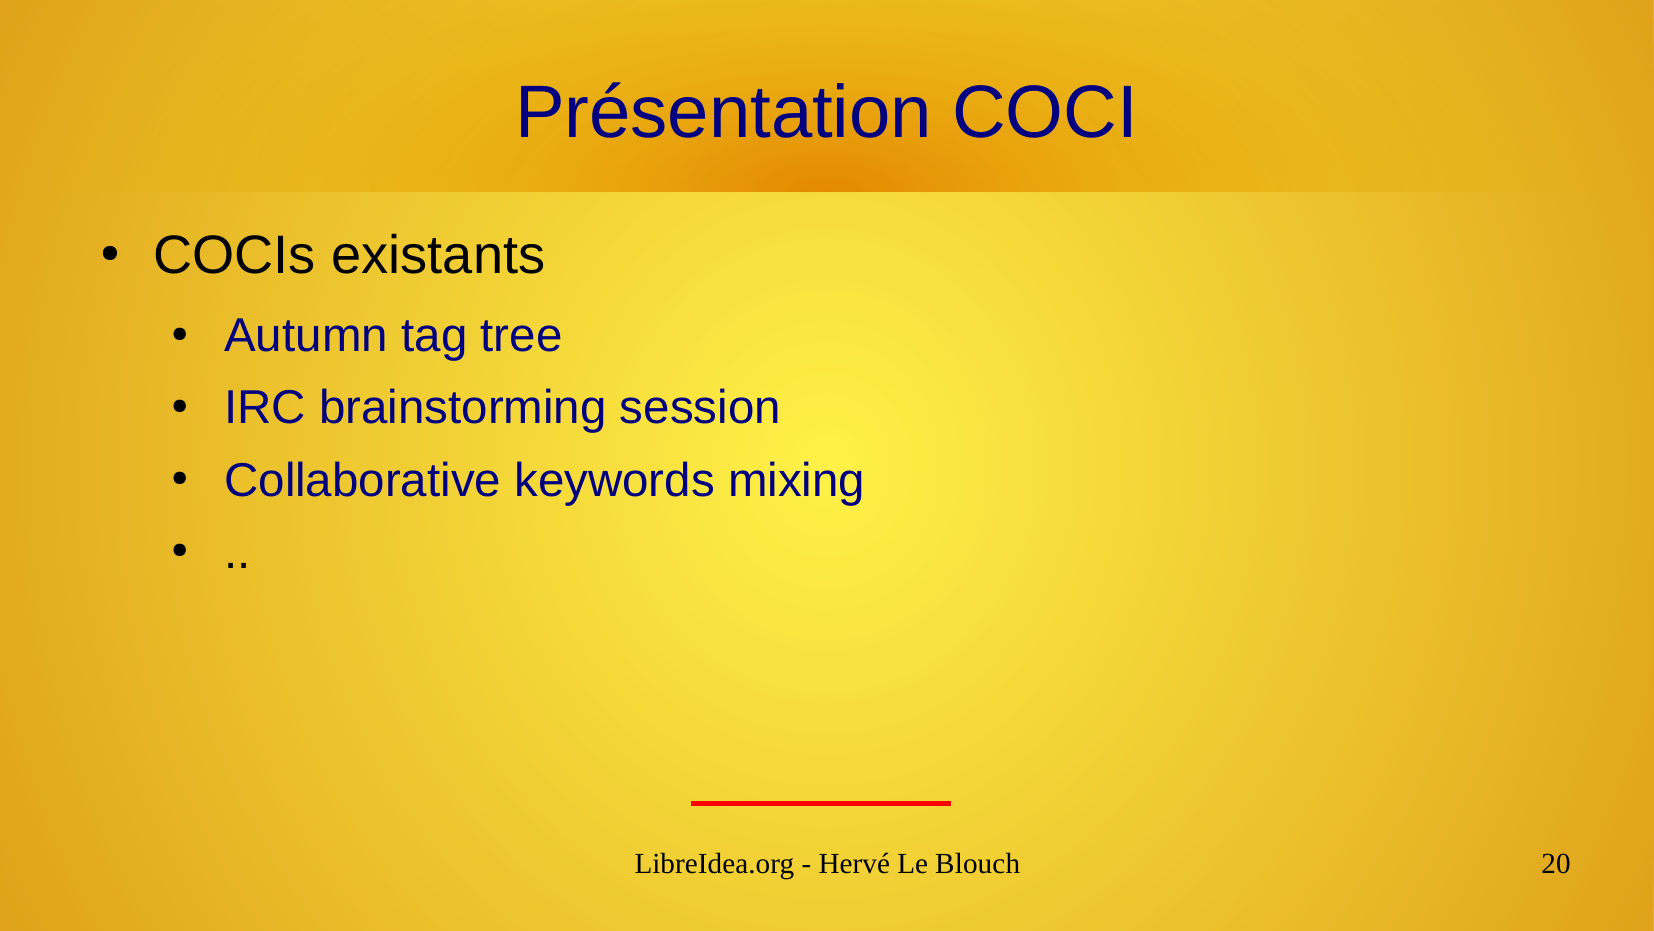

# Présentation COCI
COCIs existants
Autumn tag tree
IRC brainstorming session
Collaborative keywords mixing
..
LibreIdea.org - Hervé Le Blouch
20